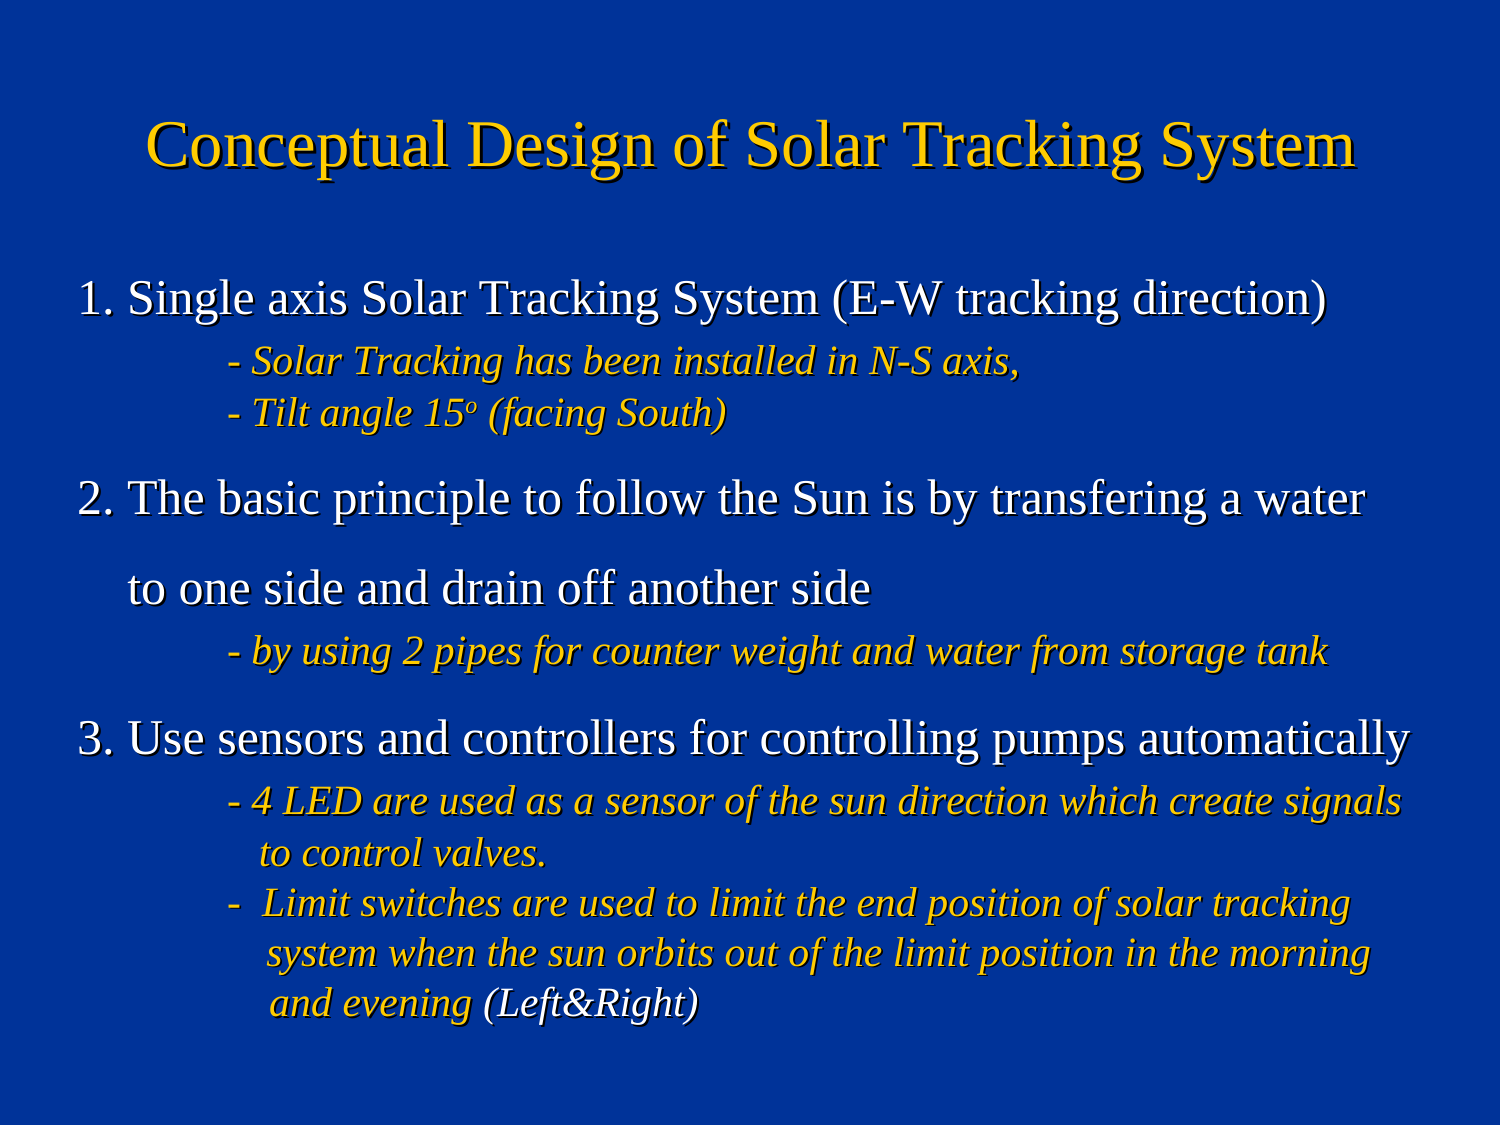

Conceptual Design of Solar Tracking System
1. Single axis Solar Tracking System (E-W tracking direction)
 	- Solar Tracking has been installed in N-S axis,
	- Tilt angle 15o (facing South)
2. The basic principle to follow the Sun is by transfering a water
 to one side and drain off another side
 	- by using 2 pipes for counter weight and water from storage tank
3. Use sensors and controllers for controlling pumps automatically
 	- 4 LED are used as a sensor of the sun direction which create signals
	 to control valves.
 	- Limit switches are used to limit the end position of solar tracking
 system when the sun orbits out of the limit position in the morning
	 and evening (Left&Right)